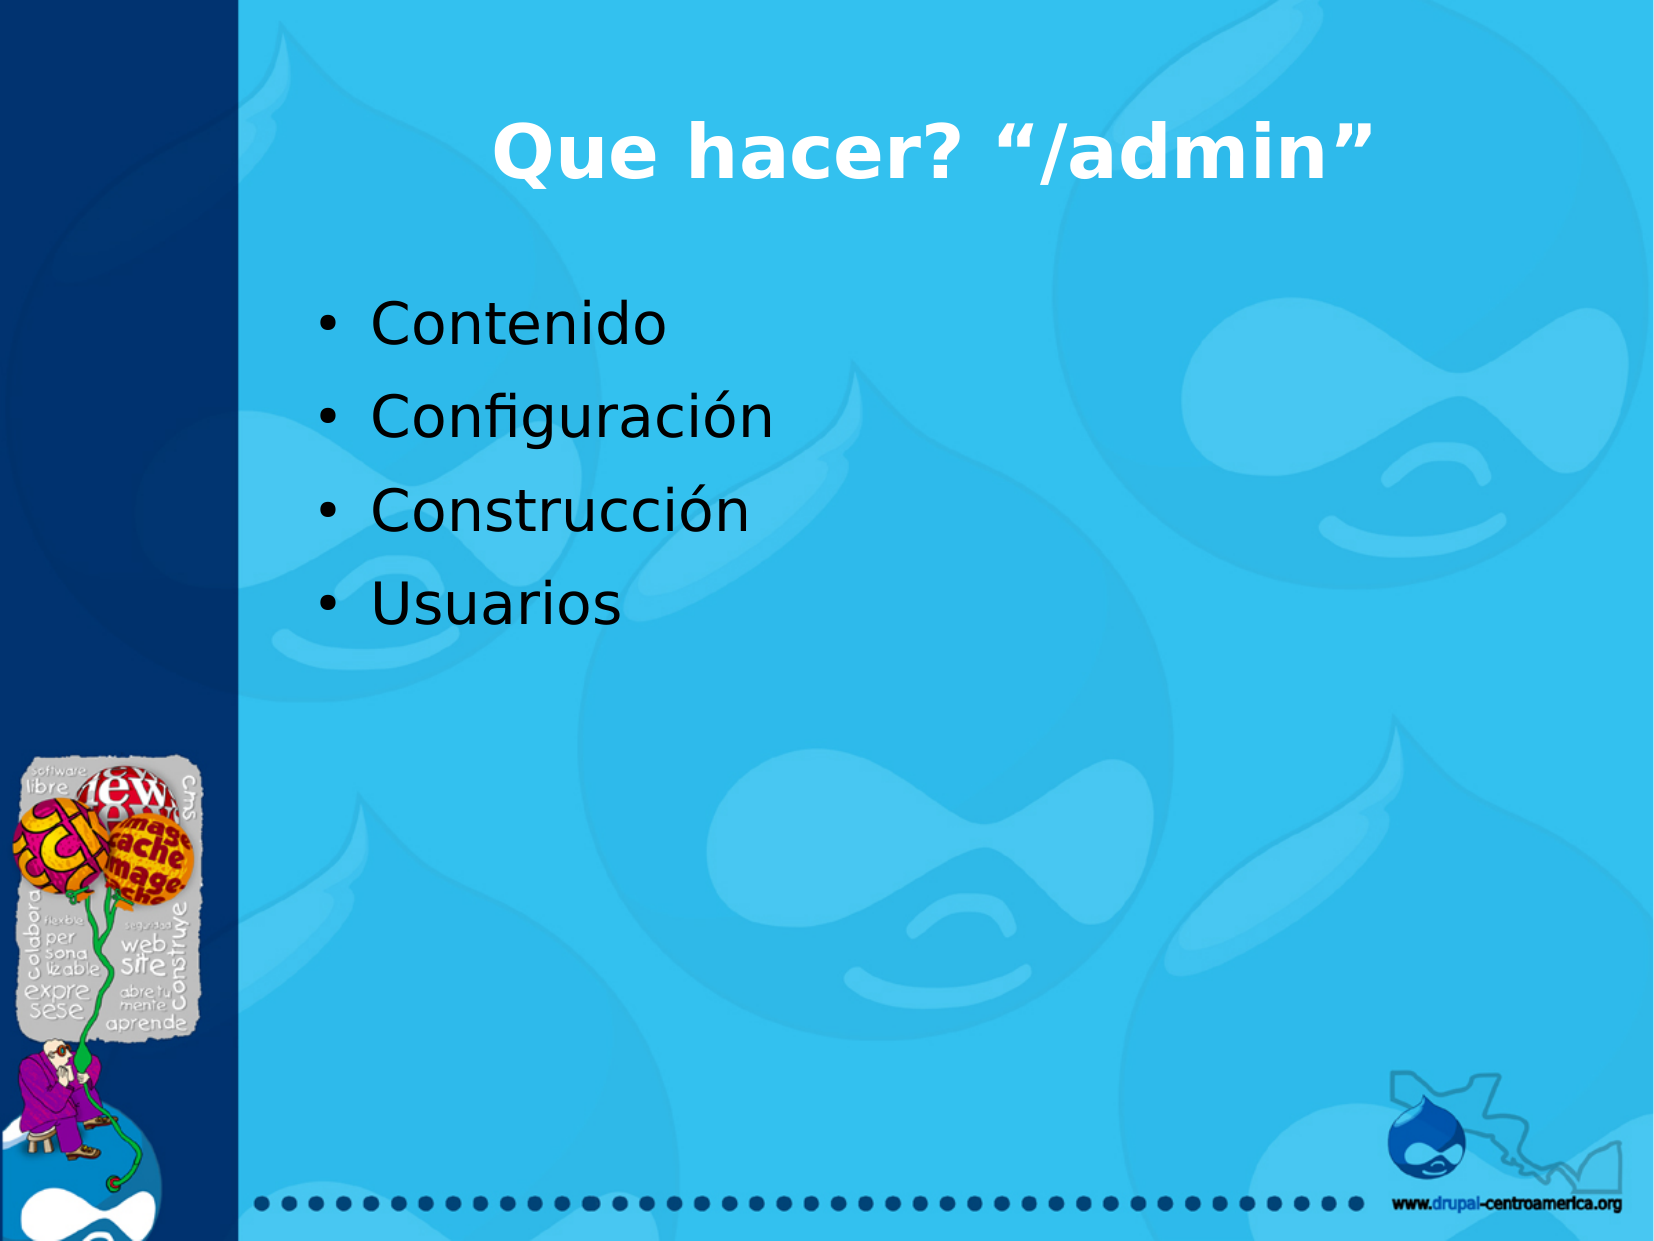

# Que hacer? “/admin”
Contenido
Configuración
Construcción
Usuarios